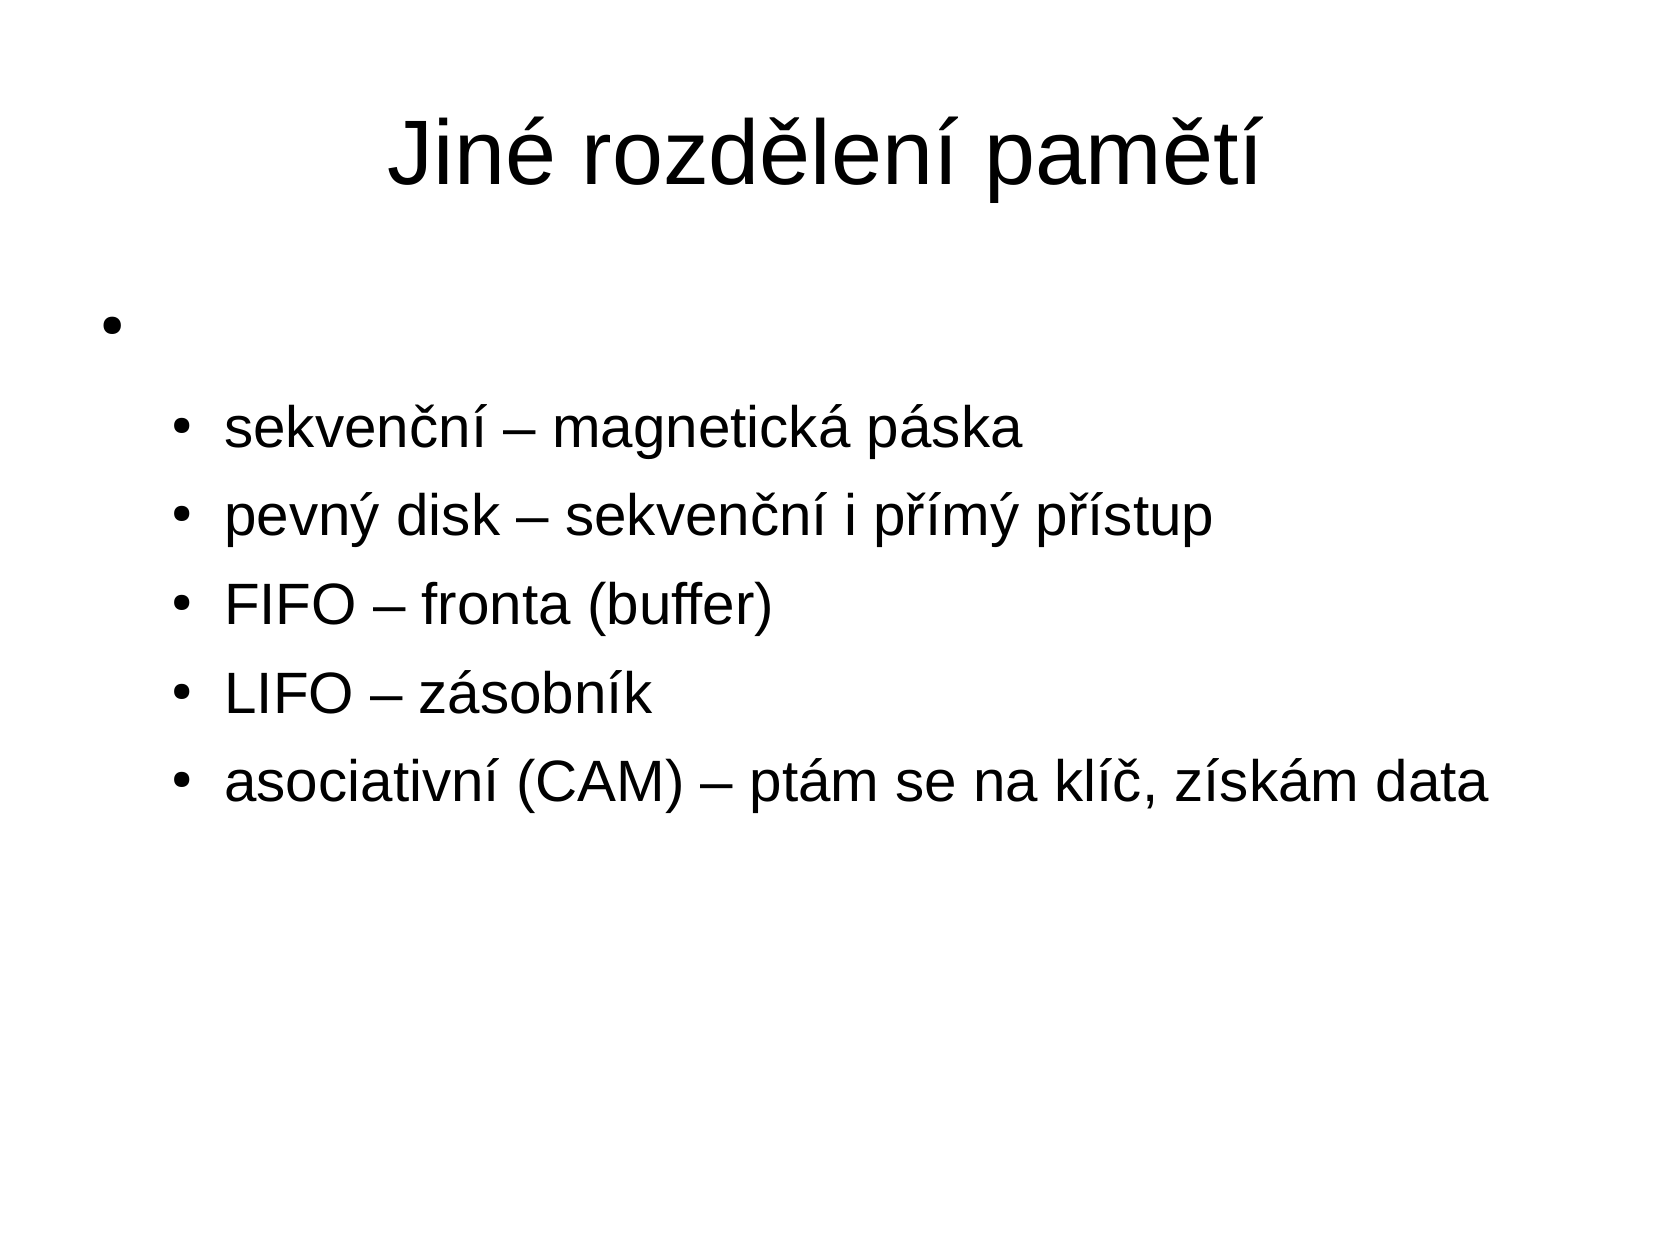

# Jiné rozdělení pamětí
sekvenční – magnetická páska
pevný disk – sekvenční i přímý přístup
FIFO – fronta (buffer)
LIFO – zásobník
asociativní (CAM) – ptám se na klíč, získám data